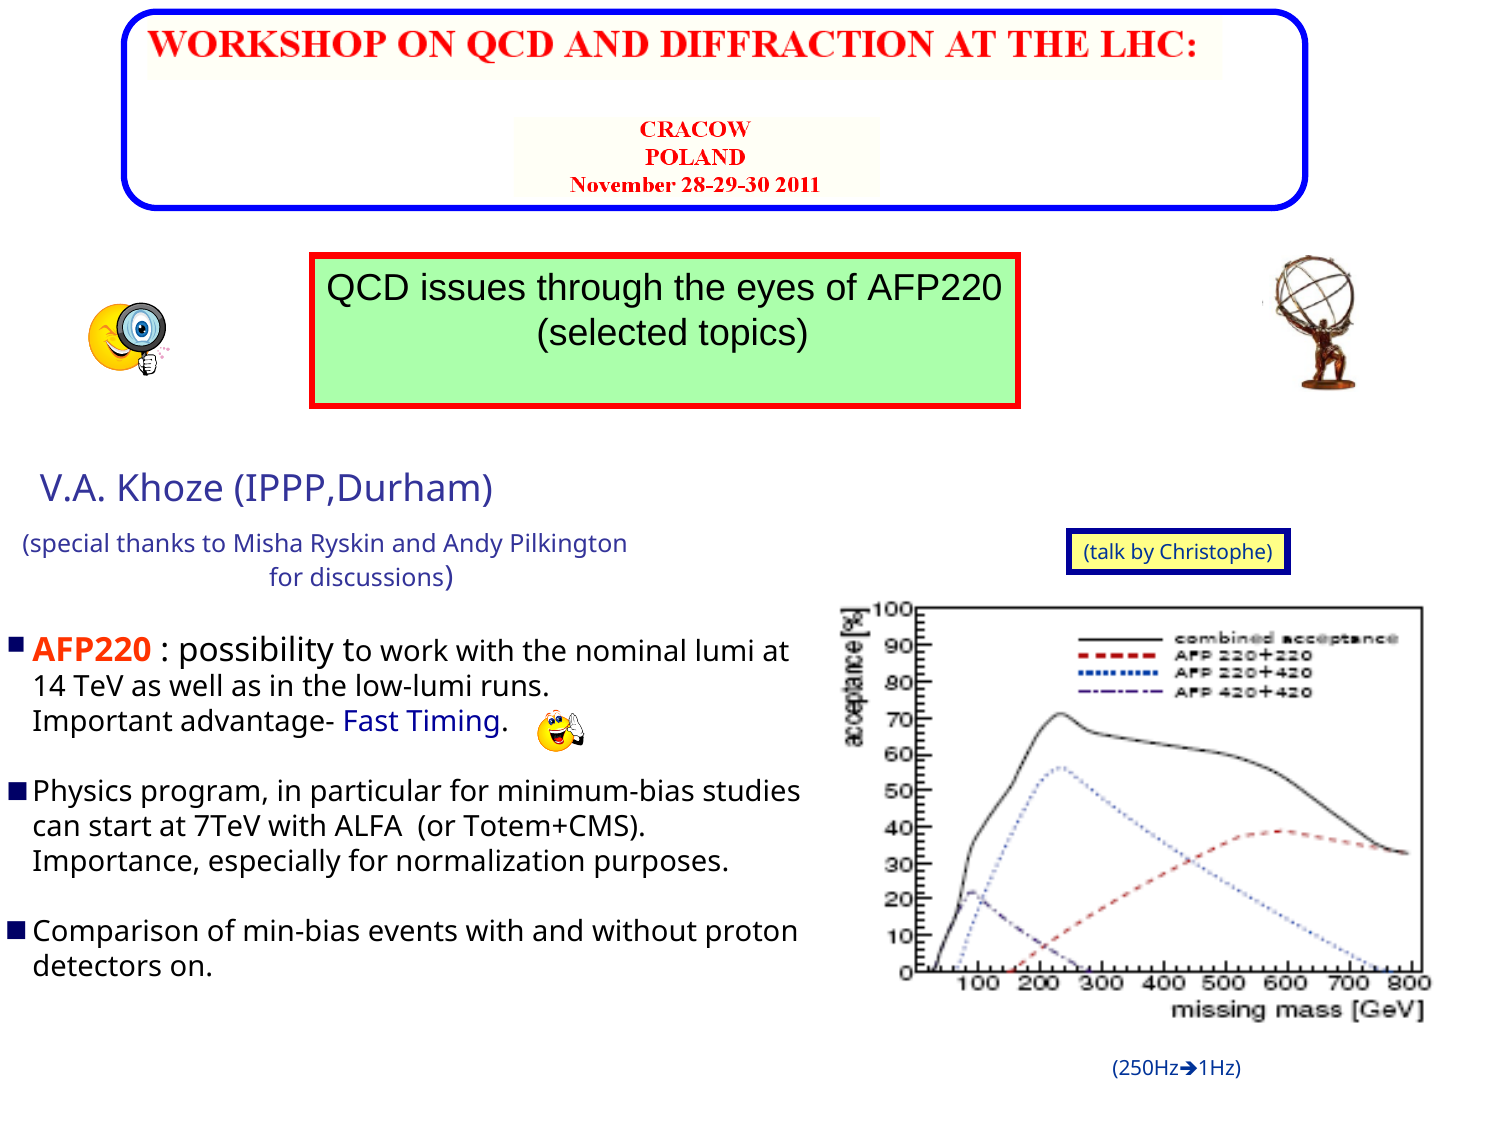

QCD issues through the eyes of AFP220
 (selected topics)
 V.A. Khoze (IPPP,Durham)
(special thanks to Misha Ryskin and Andy Pilkington for discussions)
(talk by Christophe)
AFP220 : possibility to work with the nominal lumi at 14 TeV as well as in the low-lumi runs.
Important advantage- Fast Timing.
Physics program, in particular for minimum-bias studies can start at 7TeV with ALFA (or Totem+CMS).
Importance, especially for normalization purposes.
Comparison of min-bias events with and without proton detectors on.



(250Hz1Hz)